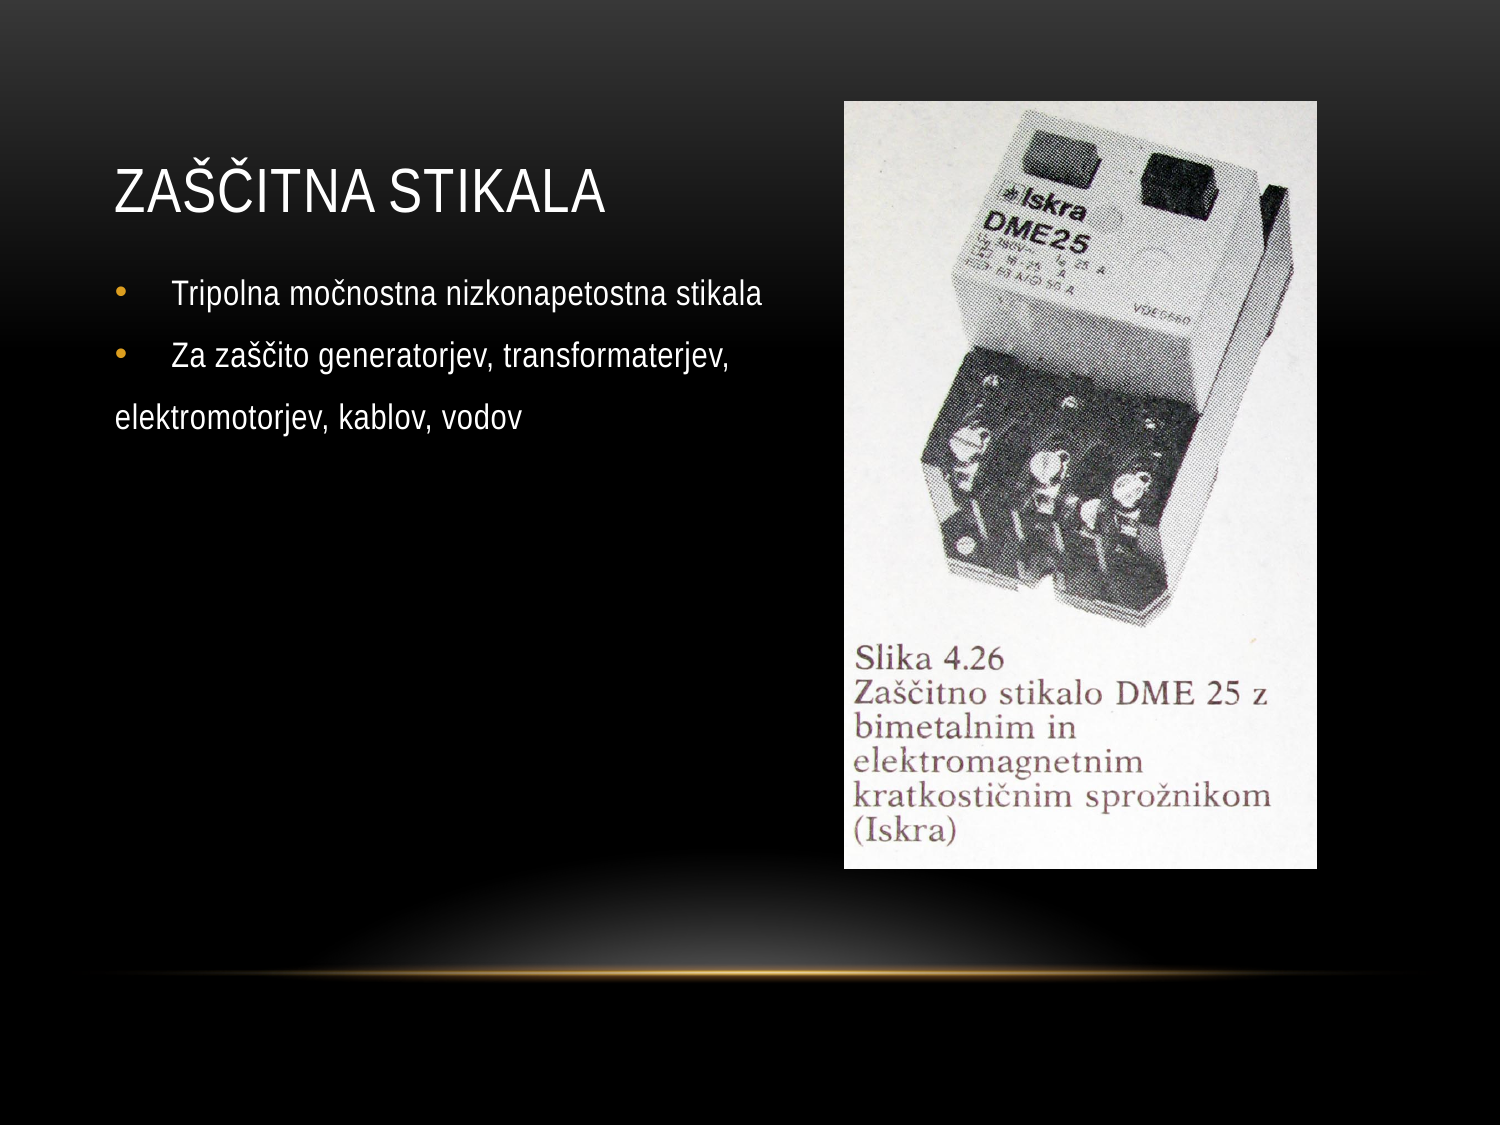

# Zaščitna stikala
Tripolna močnostna nizkonapetostna stikala
Za zaščito generatorjev, transformaterjev,
elektromotorjev, kablov, vodov